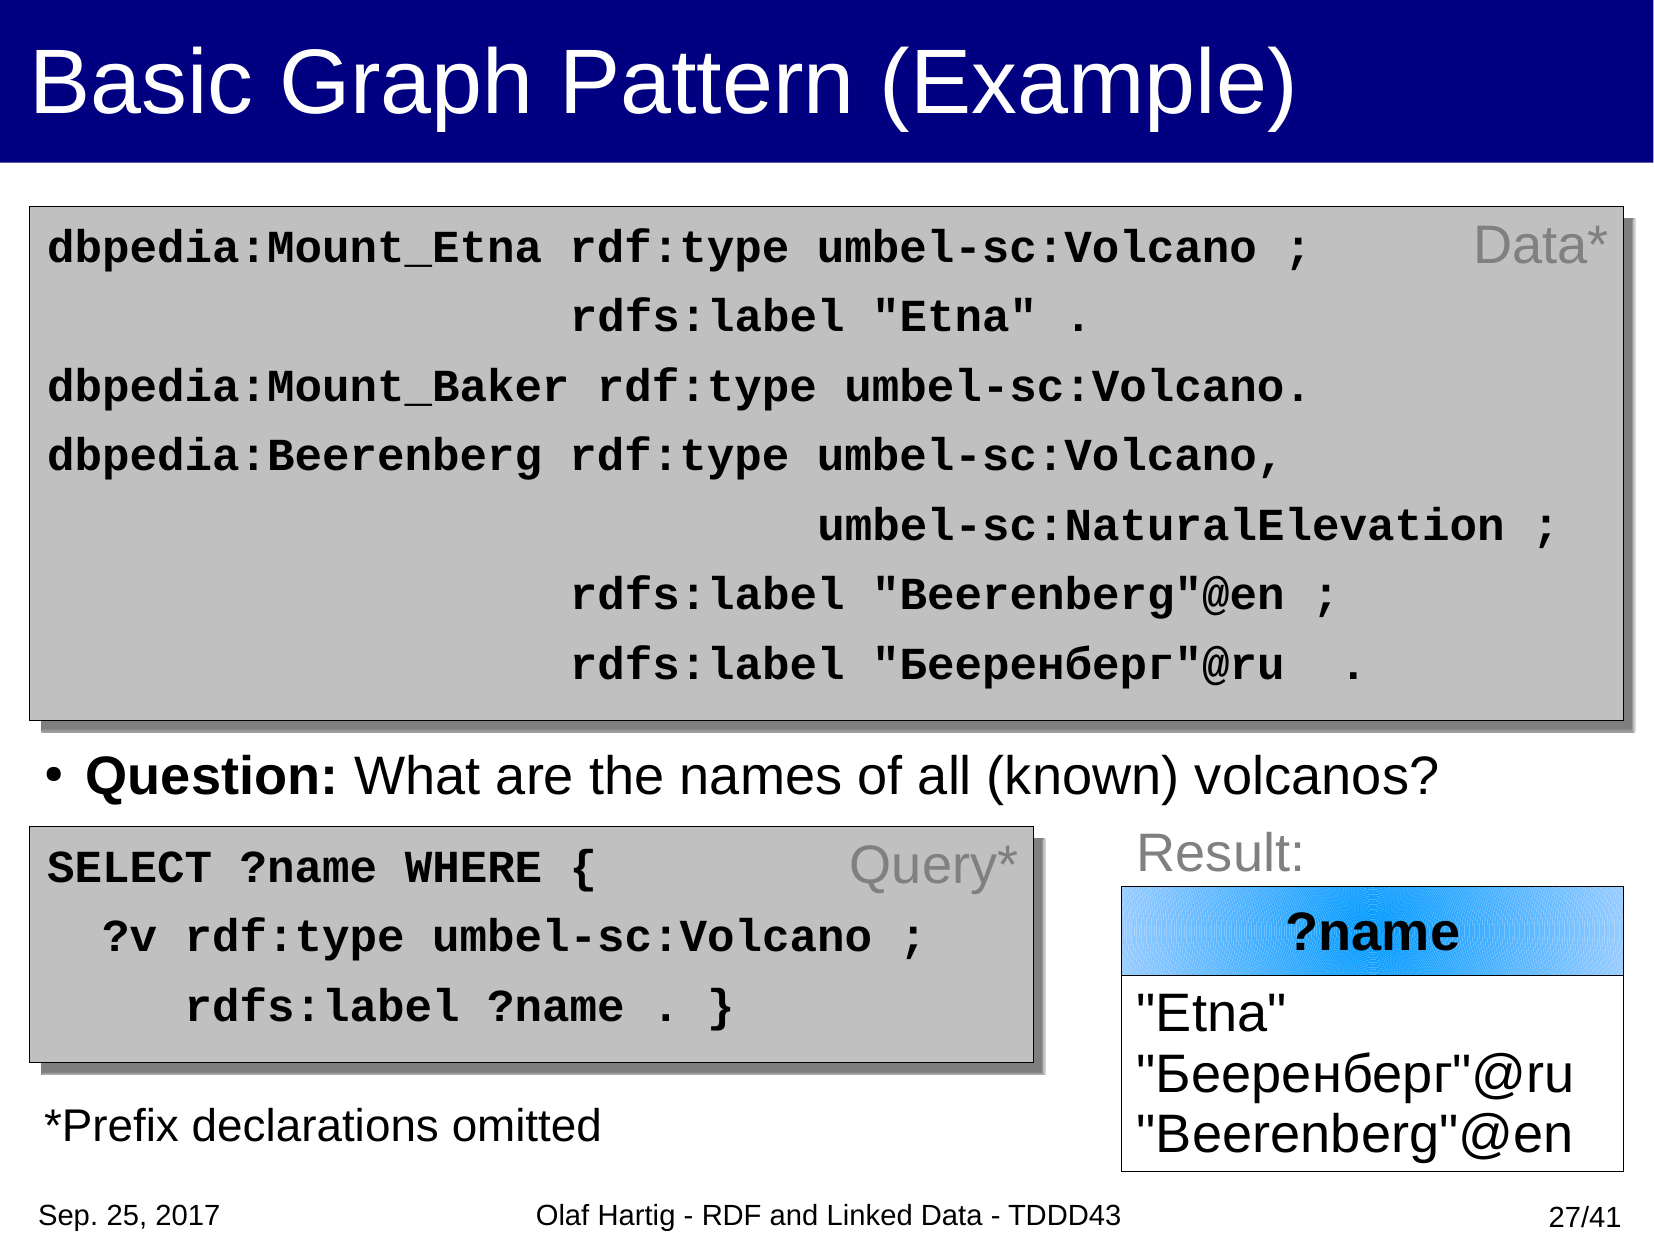

# Basic Graph Pattern (Example)
dbpedia:Mount_Etna rdf:type umbel-sc:Volcano ;
 rdfs:label "Etna" .
dbpedia:Mount_Baker rdf:type umbel-sc:Volcano.
dbpedia:Beerenberg rdf:type umbel-sc:Volcano,
 umbel-sc:NaturalElevation ;
 rdfs:label "Beerenberg"@en ;
 rdfs:label "Бееренберг"@ru .
Data*
Question: What are the names of all (known) volcanos?
Result:
?name
"Etna"
"Бееренберг"@ru
"Beerenberg"@en
SELECT ?name WHERE {
 ?v rdf:type umbel-sc:Volcano ;
 rdfs:label ?name . }
Query*
*Prefix declarations omitted
Sep. 25, 2017
Olaf Hartig - RDF and Linked Data - TDDD43
27